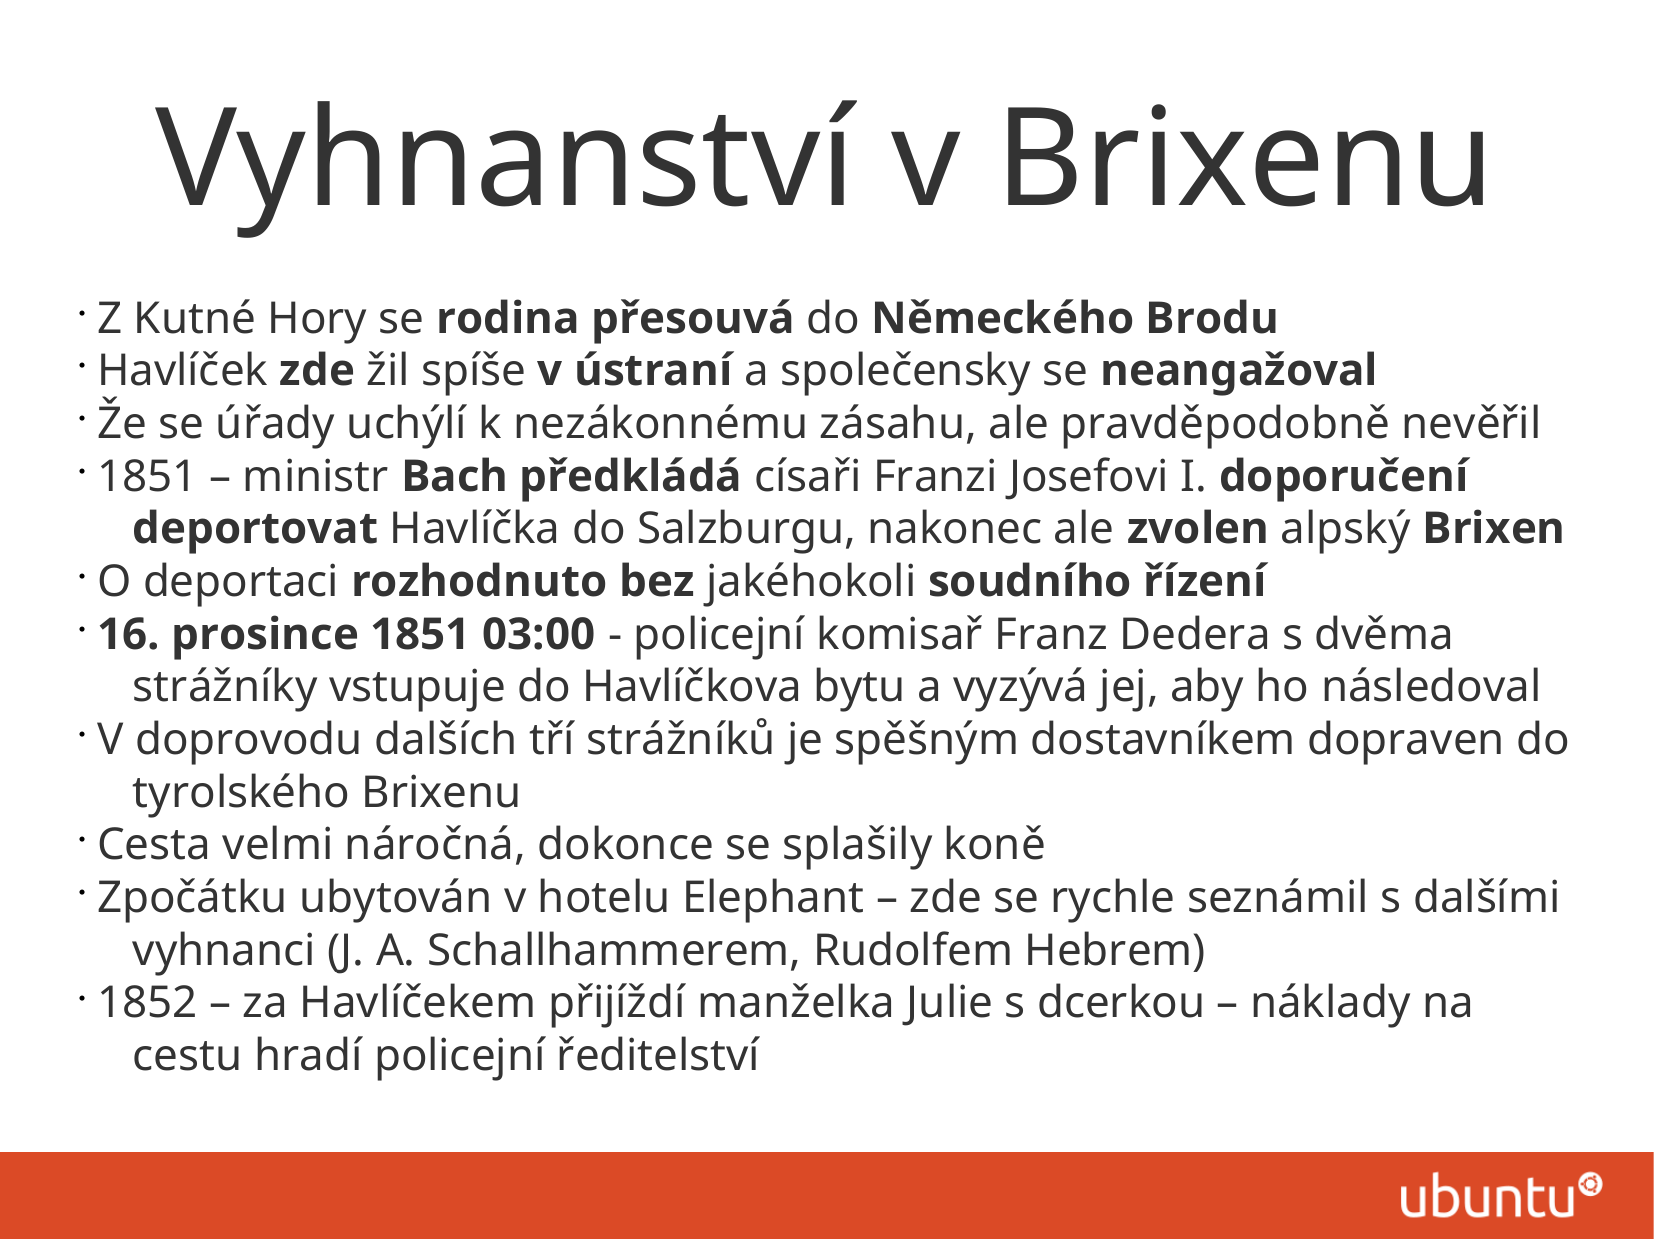

# Vyhnanství v Brixenu
 Z Kutné Hory se rodina přesouvá do Německého Brodu
 Havlíček zde žil spíše v ústraní a společensky se neangažoval
 Že se úřady uchýlí k nezákonnému zásahu, ale pravděpodobně nevěřil
 1851 – ministr Bach předkládá císaři Franzi Josefovi I. doporučení deportovat Havlíčka do Salzburgu, nakonec ale zvolen alpský Brixen
 O deportaci rozhodnuto bez jakéhokoli soudního řízení
 16. prosince 1851 03:00 - policejní komisař Franz Dedera s dvěma strážníky vstupuje do Havlíčkova bytu a vyzývá jej, aby ho následoval
 V doprovodu dalších tří strážníků je spěšným dostavníkem dopraven do tyrolského Brixenu
 Cesta velmi náročná, dokonce se splašily koně
 Zpočátku ubytován v hotelu Elephant – zde se rychle seznámil s dalšími vyhnanci (J. A. Schallhammerem, Rudolfem Hebrem)
 1852 – za Havlíčekem přijíždí manželka Julie s dcerkou – náklady na cestu hradí policejní ředitelství